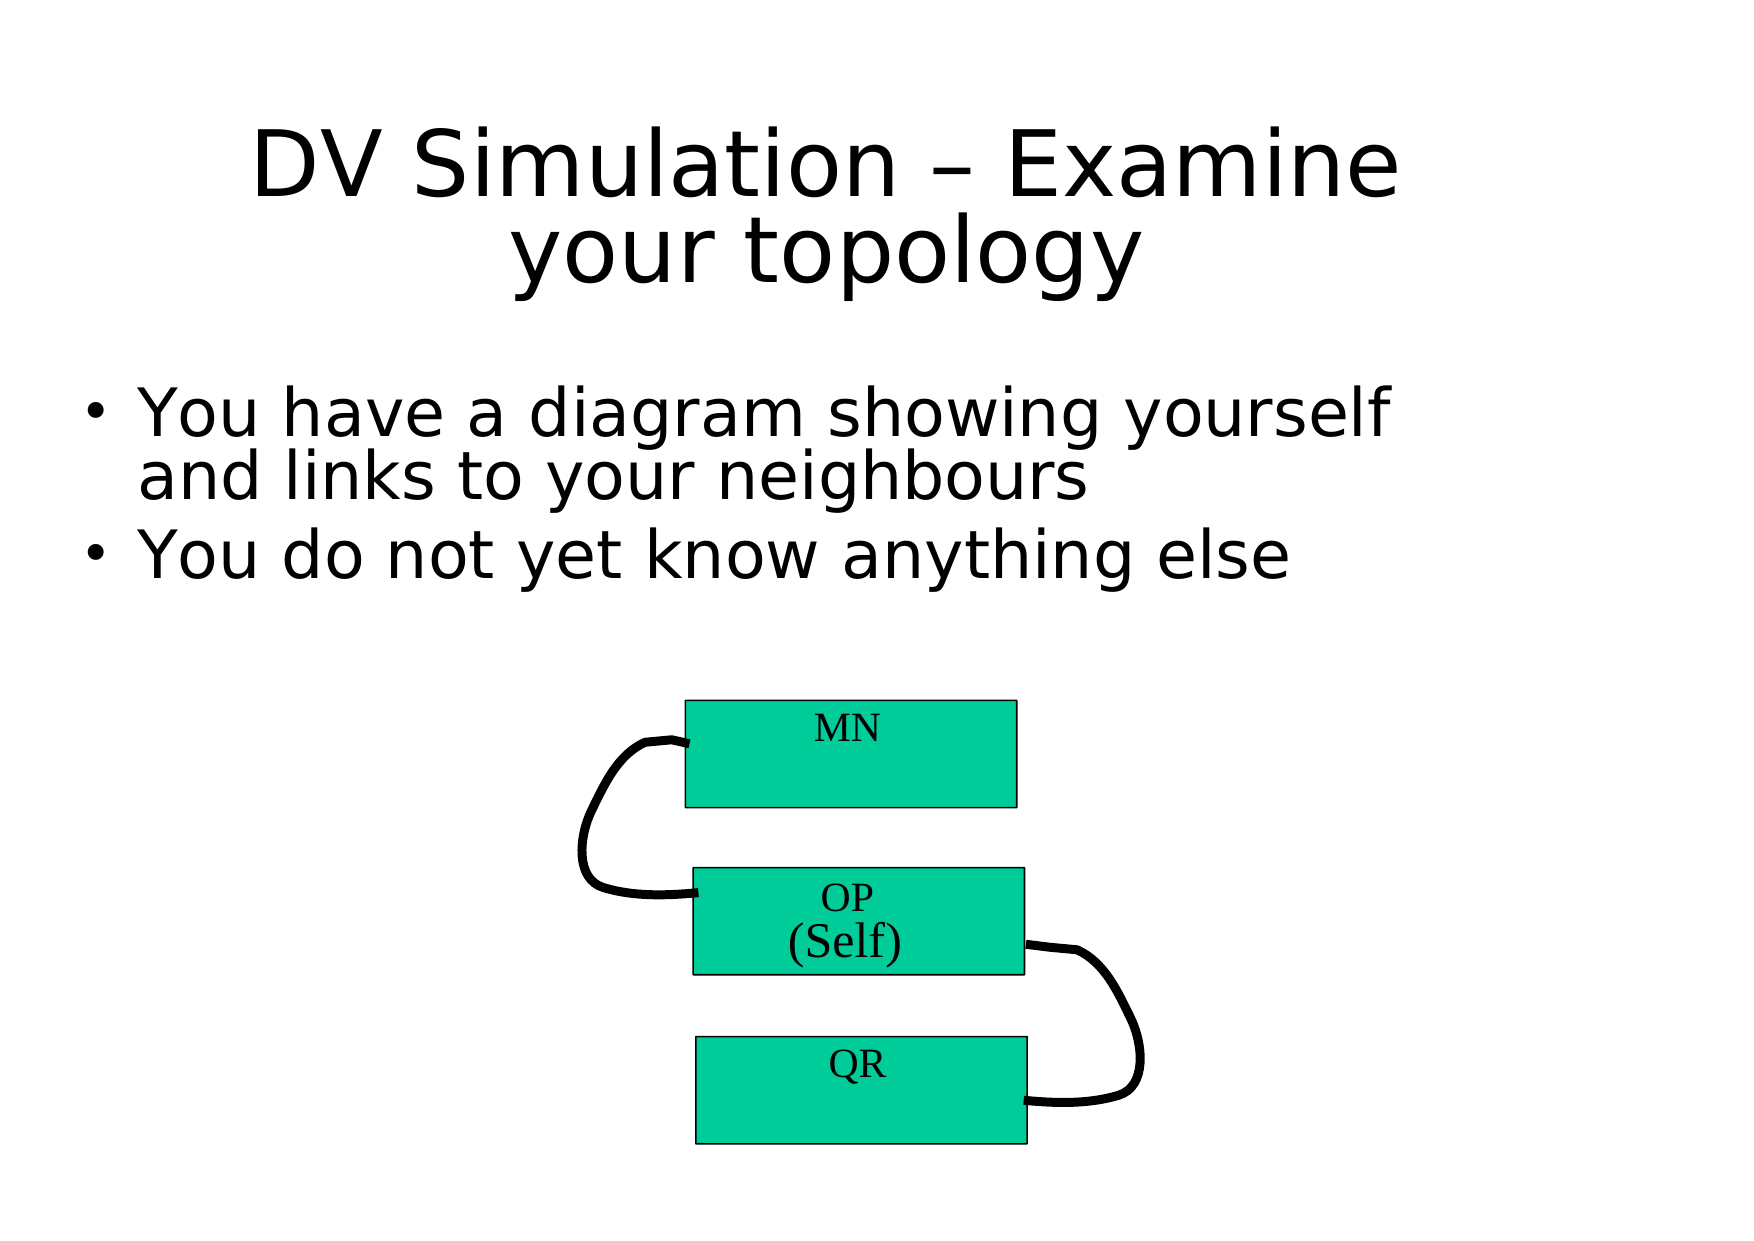

# DV Simulation – Examine your topology
You have a diagram showing yourself and links to your neighbours
You do not yet know anything else
MN
OP
(Self)‏
QR